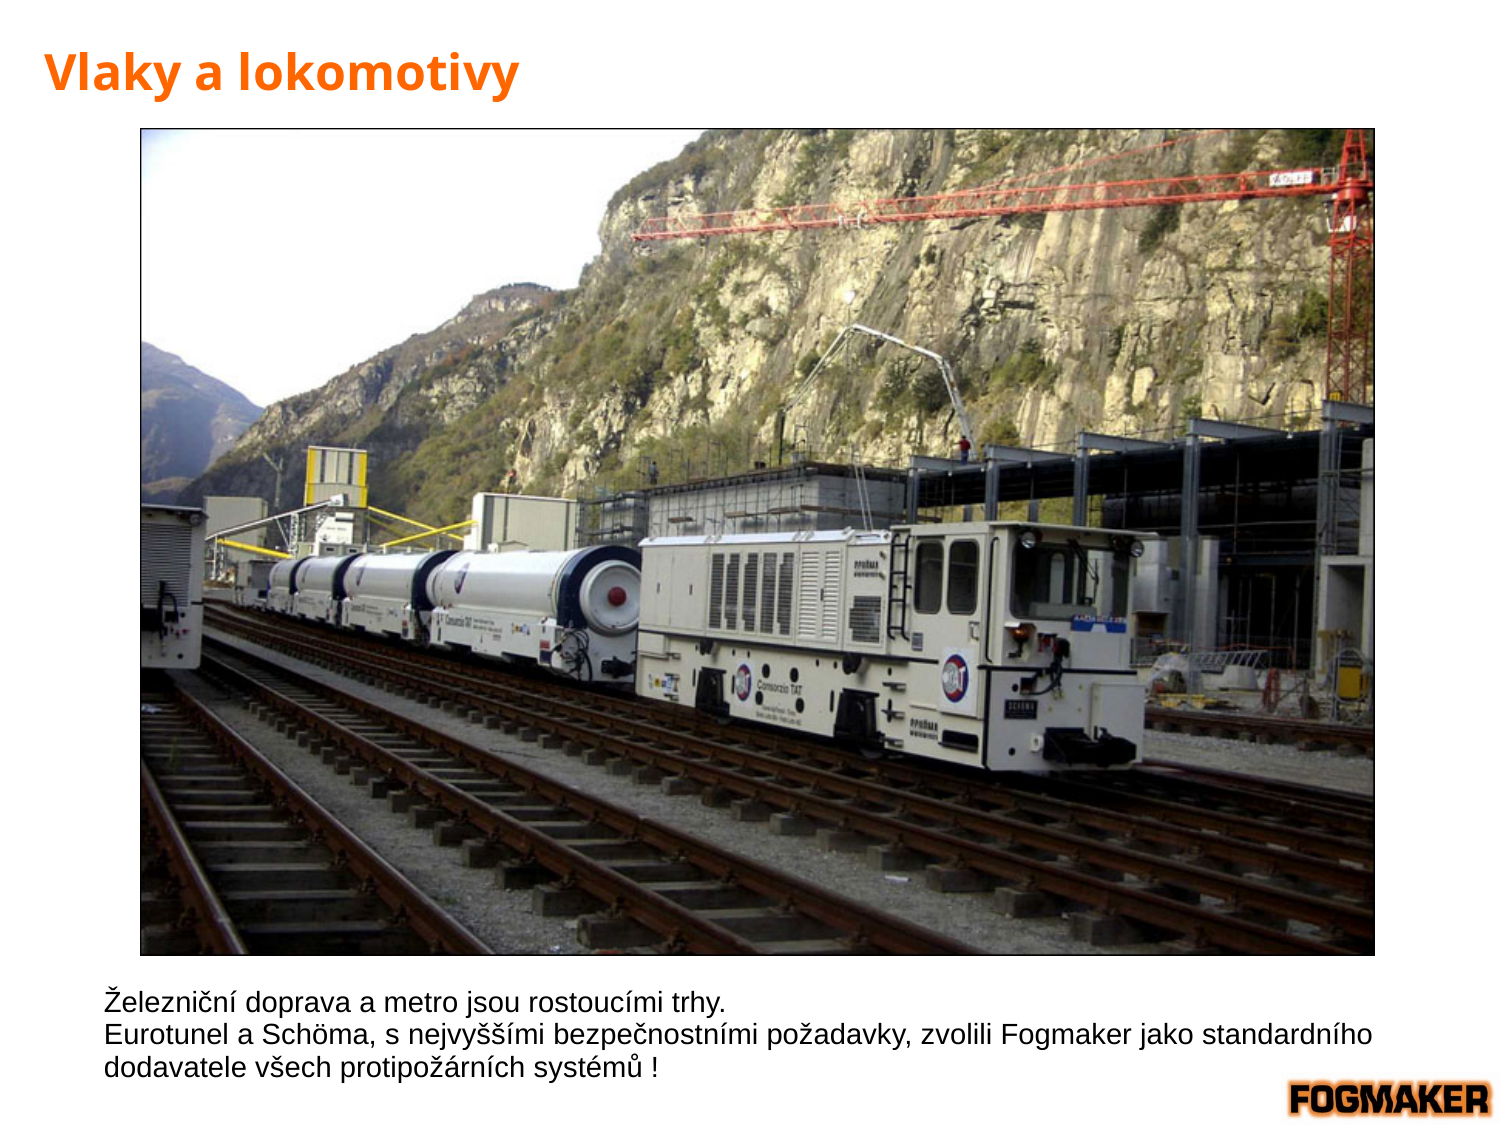

Vlaky a lokomotivy
Železniční doprava a metro jsou rostoucími trhy.
Eurotunel a Schöma, s nejvyššími bezpečnostními požadavky, zvolili Fogmaker jako standardního dodavatele všech protipožárních systémů !